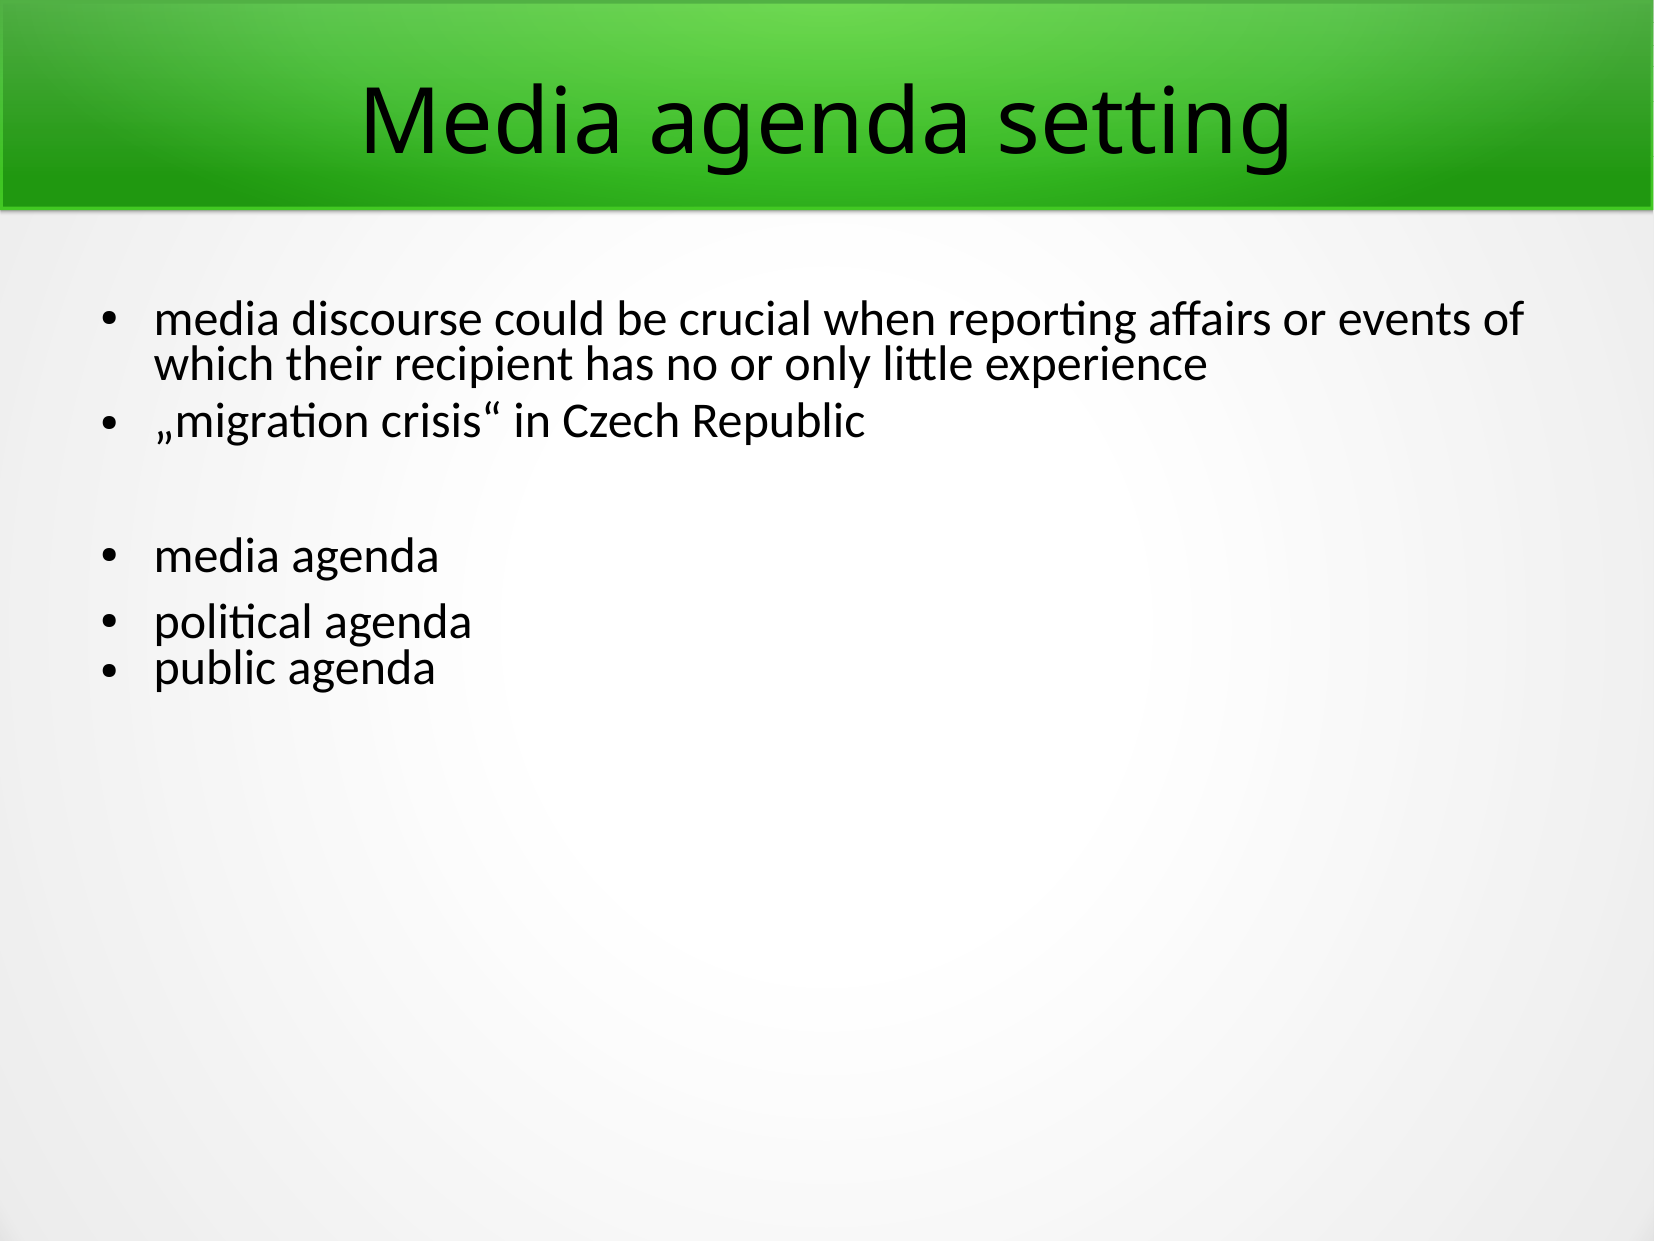

# Media agenda setting
media discourse could be crucial when reporting affairs or events of which their recipient has no or only little experience
„migration crisis“ in Czech Republic
media agenda
political agenda
public agenda